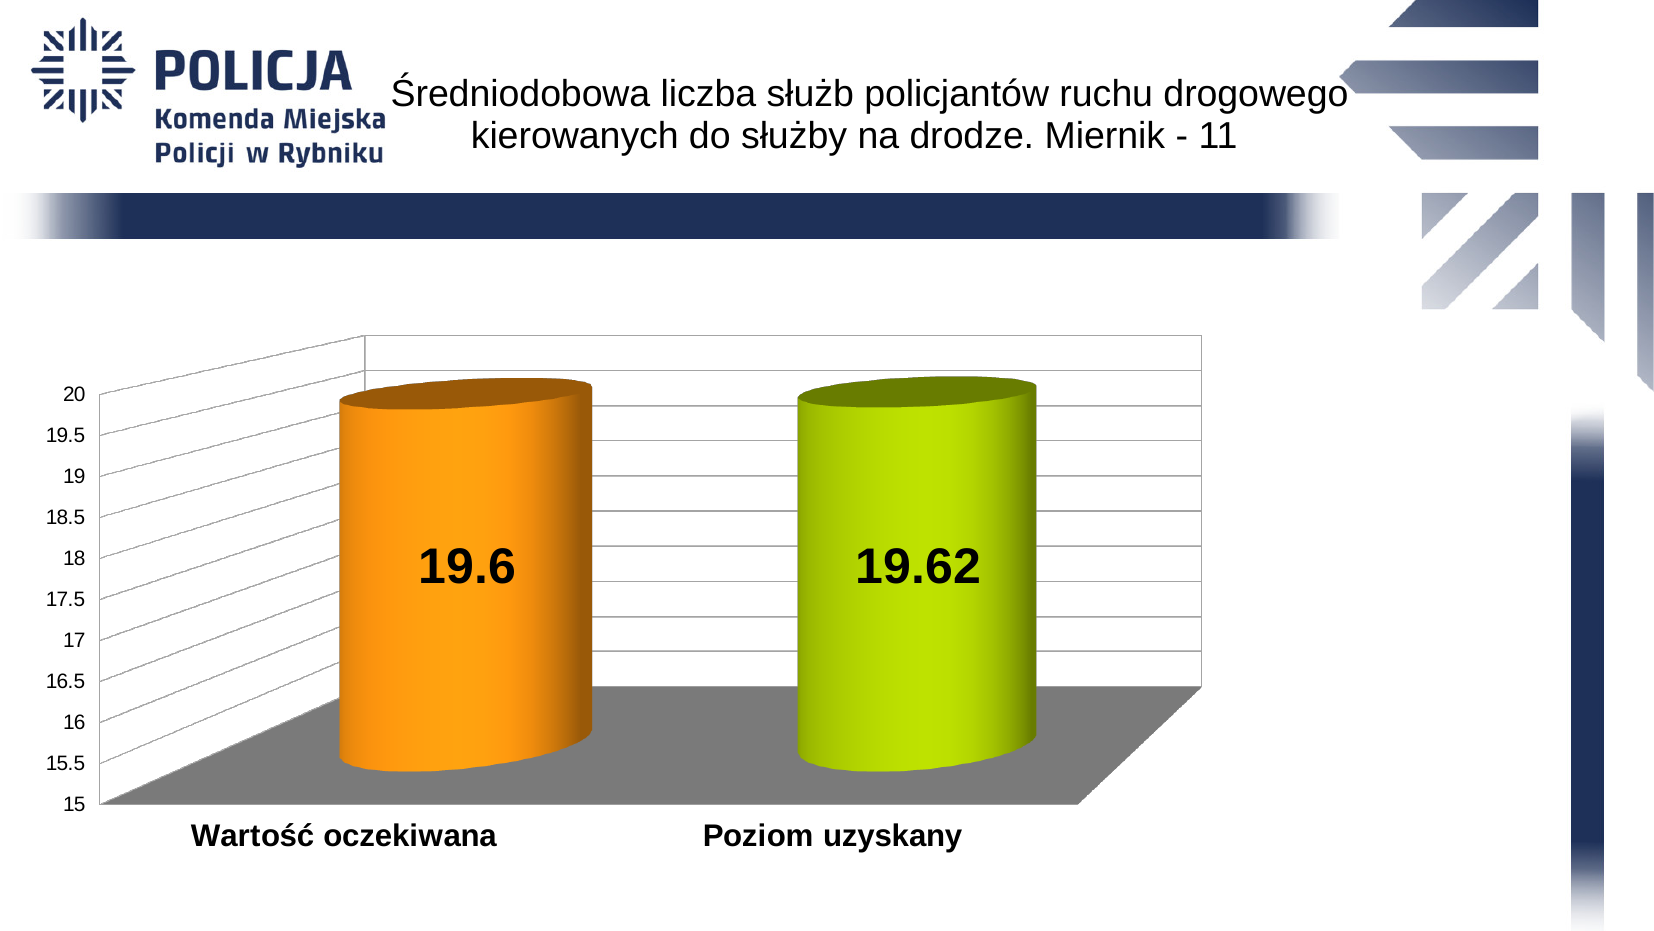

# Średniodobowa liczba służb policjantów ruchu drogowego kierowanych do służby na drodze. Miernik - 11
[unsupported chart]